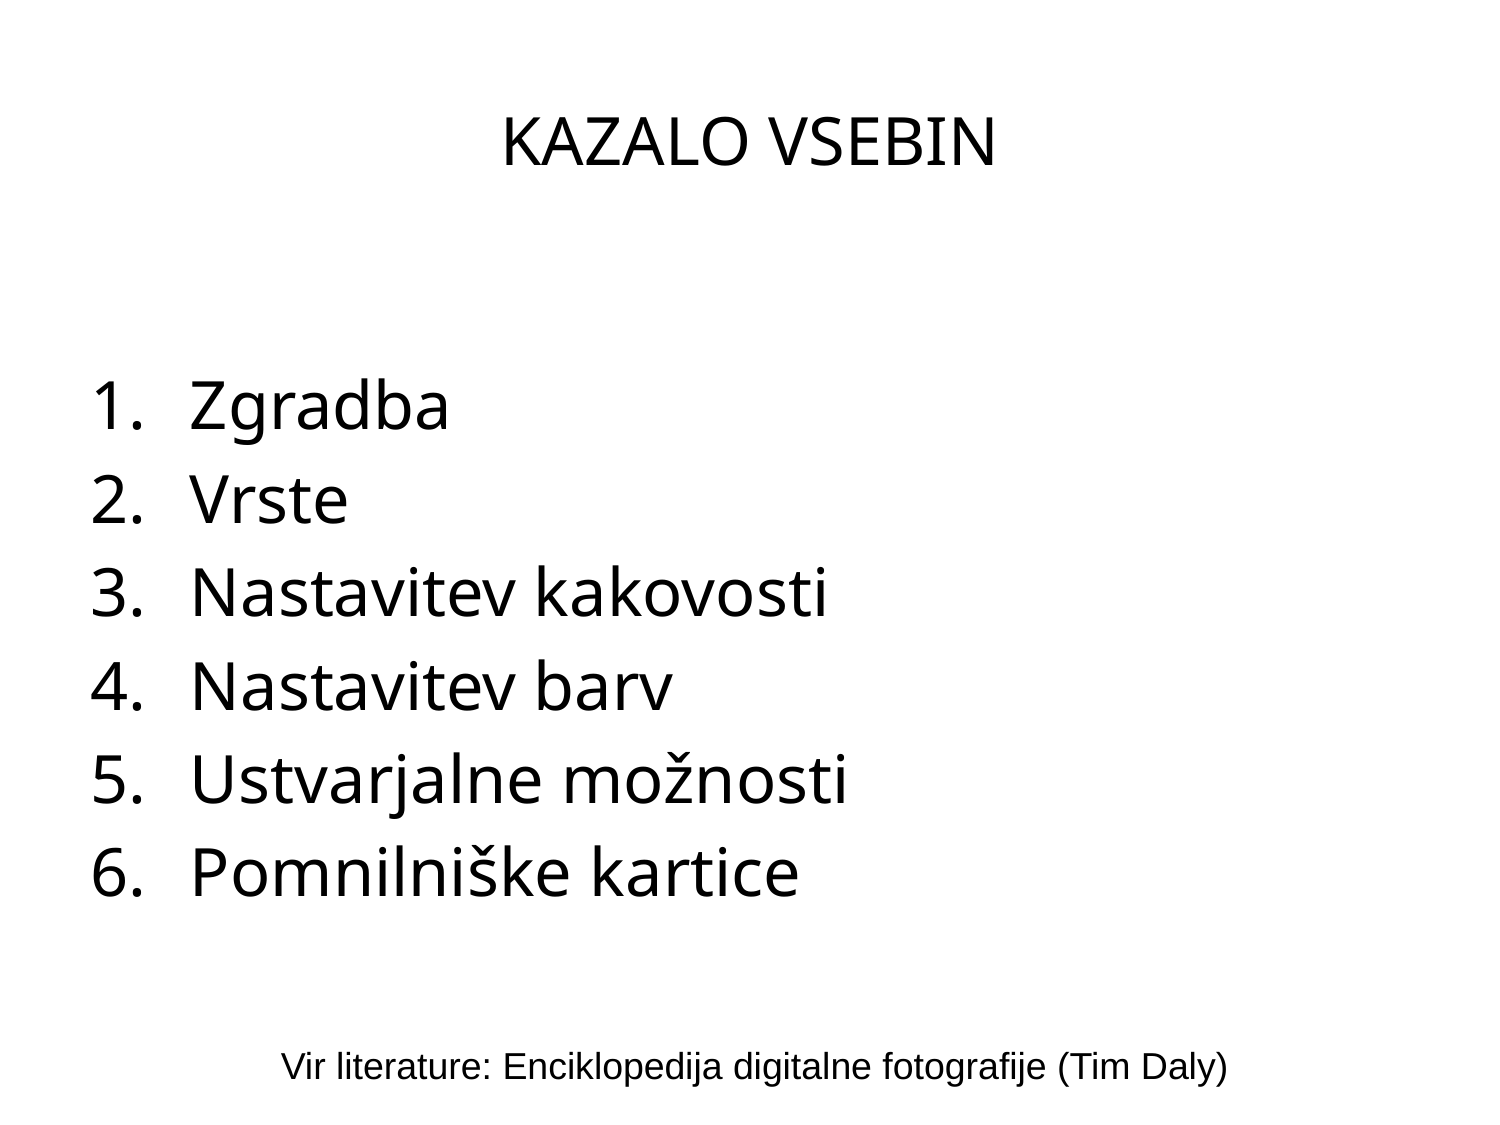

# KAZALO VSEBIN
Zgradba
Vrste
Nastavitev kakovosti
Nastavitev barv
Ustvarjalne možnosti
Pomnilniške kartice
Vir literature: Enciklopedija digitalne fotografije (Tim Daly)